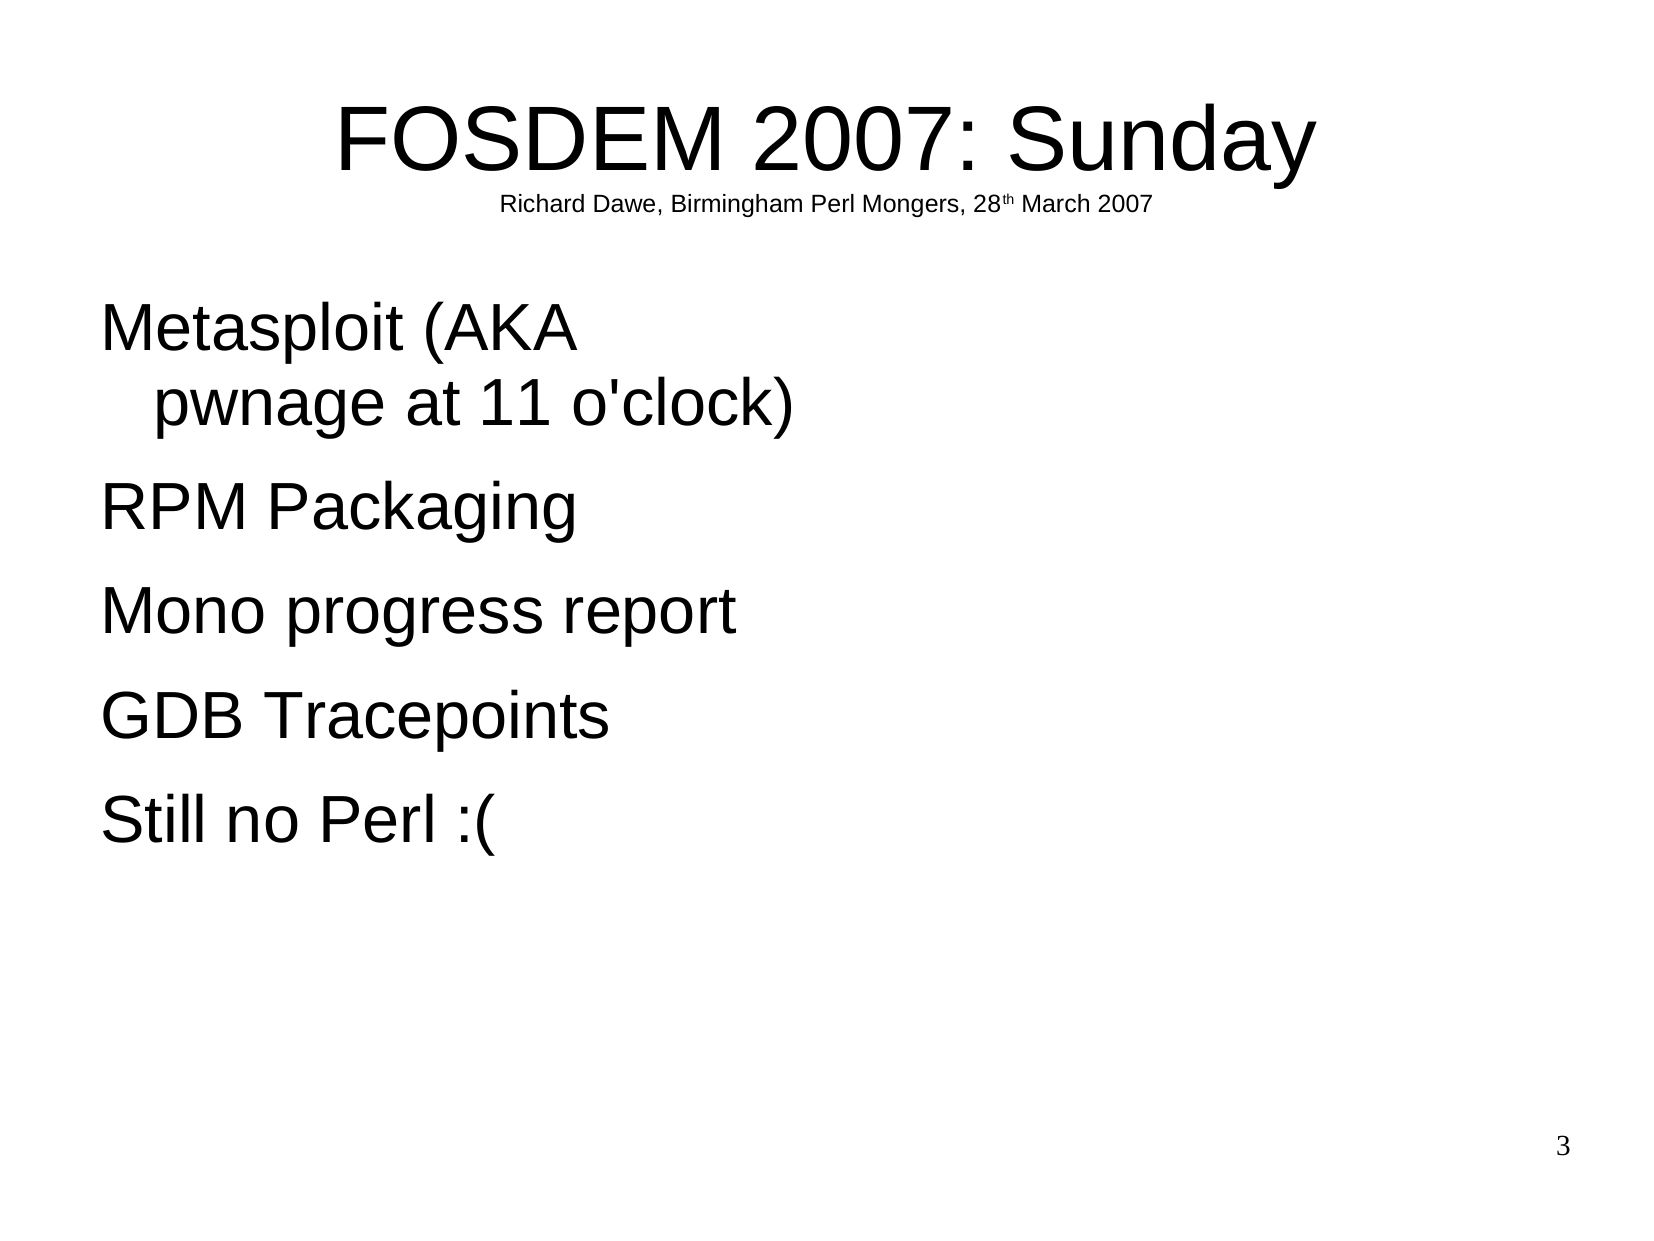

# FOSDEM 2007: Sunday Richard Dawe, Birmingham Perl Mongers, 28th March 2007
Metasploit (AKA pwnage at 11 o'clock)
RPM Packaging
Mono progress report
GDB Tracepoints
Still no Perl :(
3